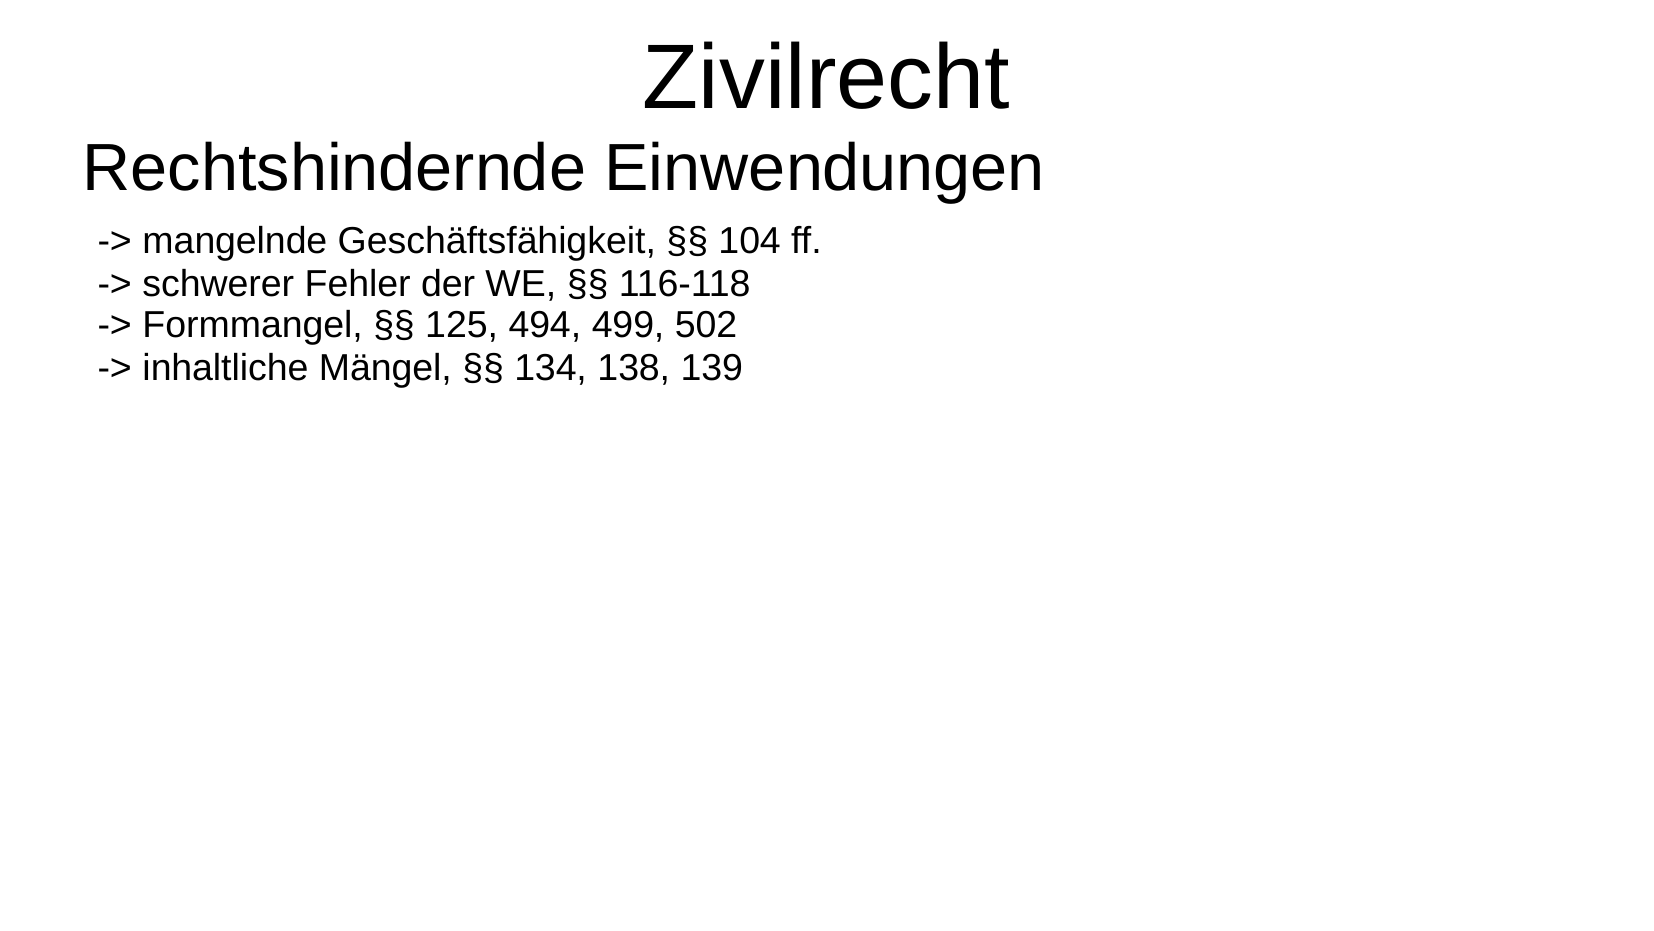

# Zivilrecht
Rechtshindernde Einwendungen
-> mangelnde Geschäftsfähigkeit, §§ 104 ff.
-> schwerer Fehler der WE, §§ 116-118
-> Formmangel, §§ 125, 494, 499, 502
-> inhaltliche Mängel, §§ 134, 138, 139